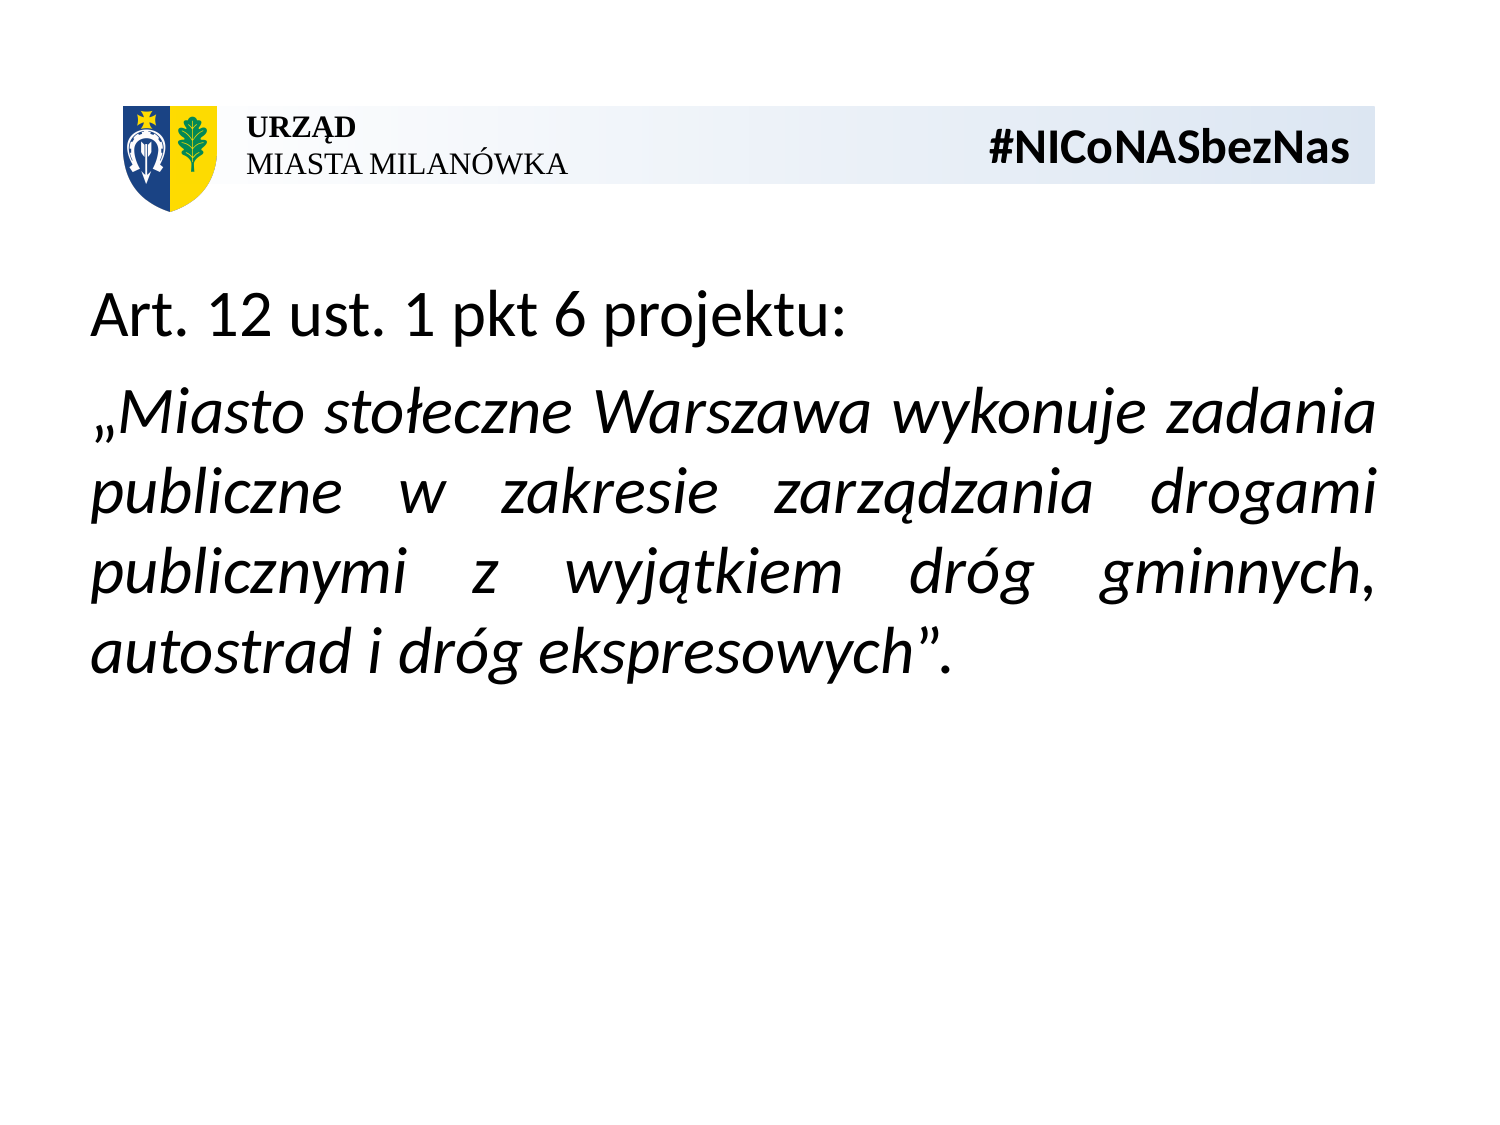

Urząd
Miasta Milanówka
#NICoNASbezNas
# Art. 12 ust. 1 pkt 6 projektu:
„Miasto stołeczne Warszawa wykonuje zadania publiczne w zakresie zarządzania drogami publicznymi z wyjątkiem dróg gminnych, autostrad i dróg ekspresowych”.